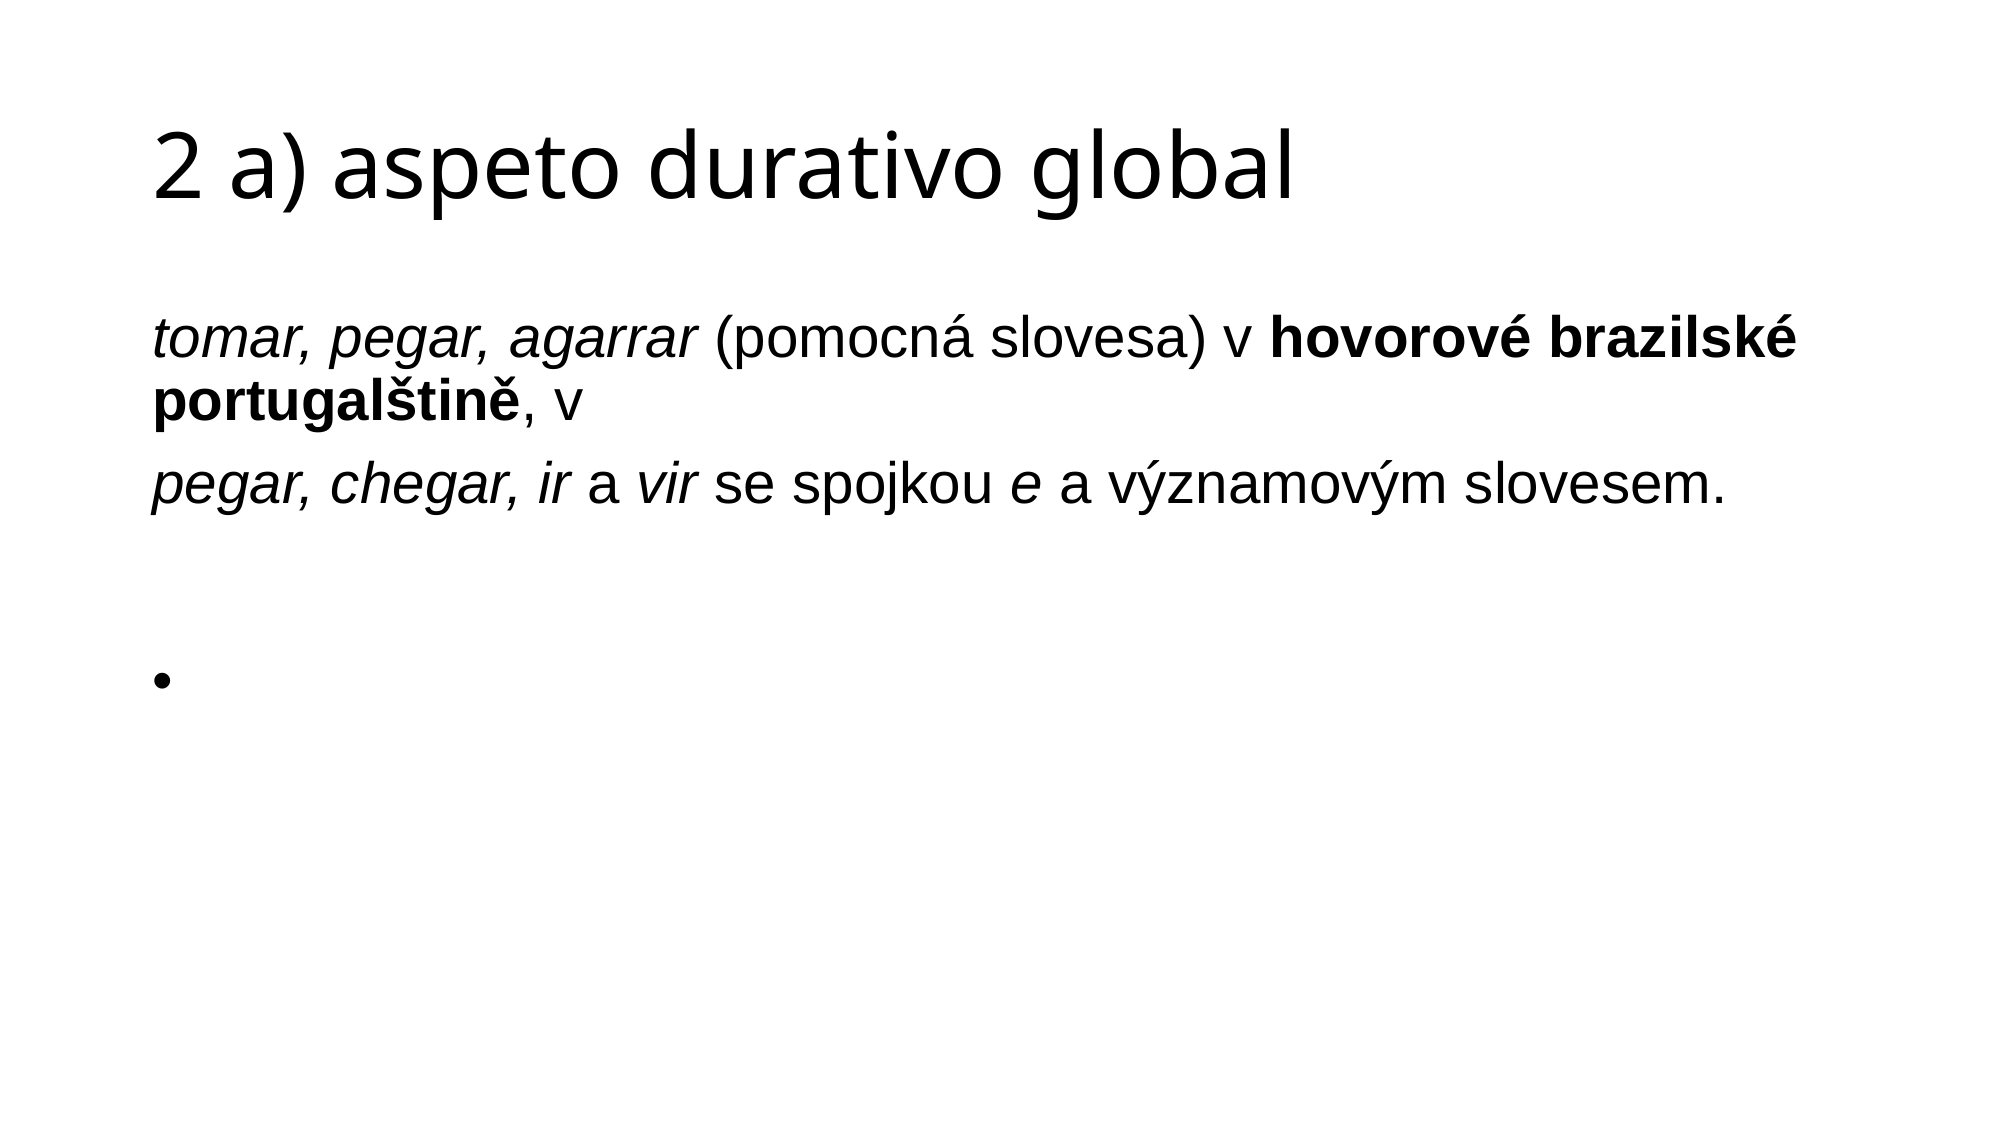

# 2 a) aspeto durativo global
tomar, pegar, agarrar (pomocná slovesa) v hovorové brazilské portugalštině, v
pegar, chegar, ir a vir se spojkou e a významovým slovesem.